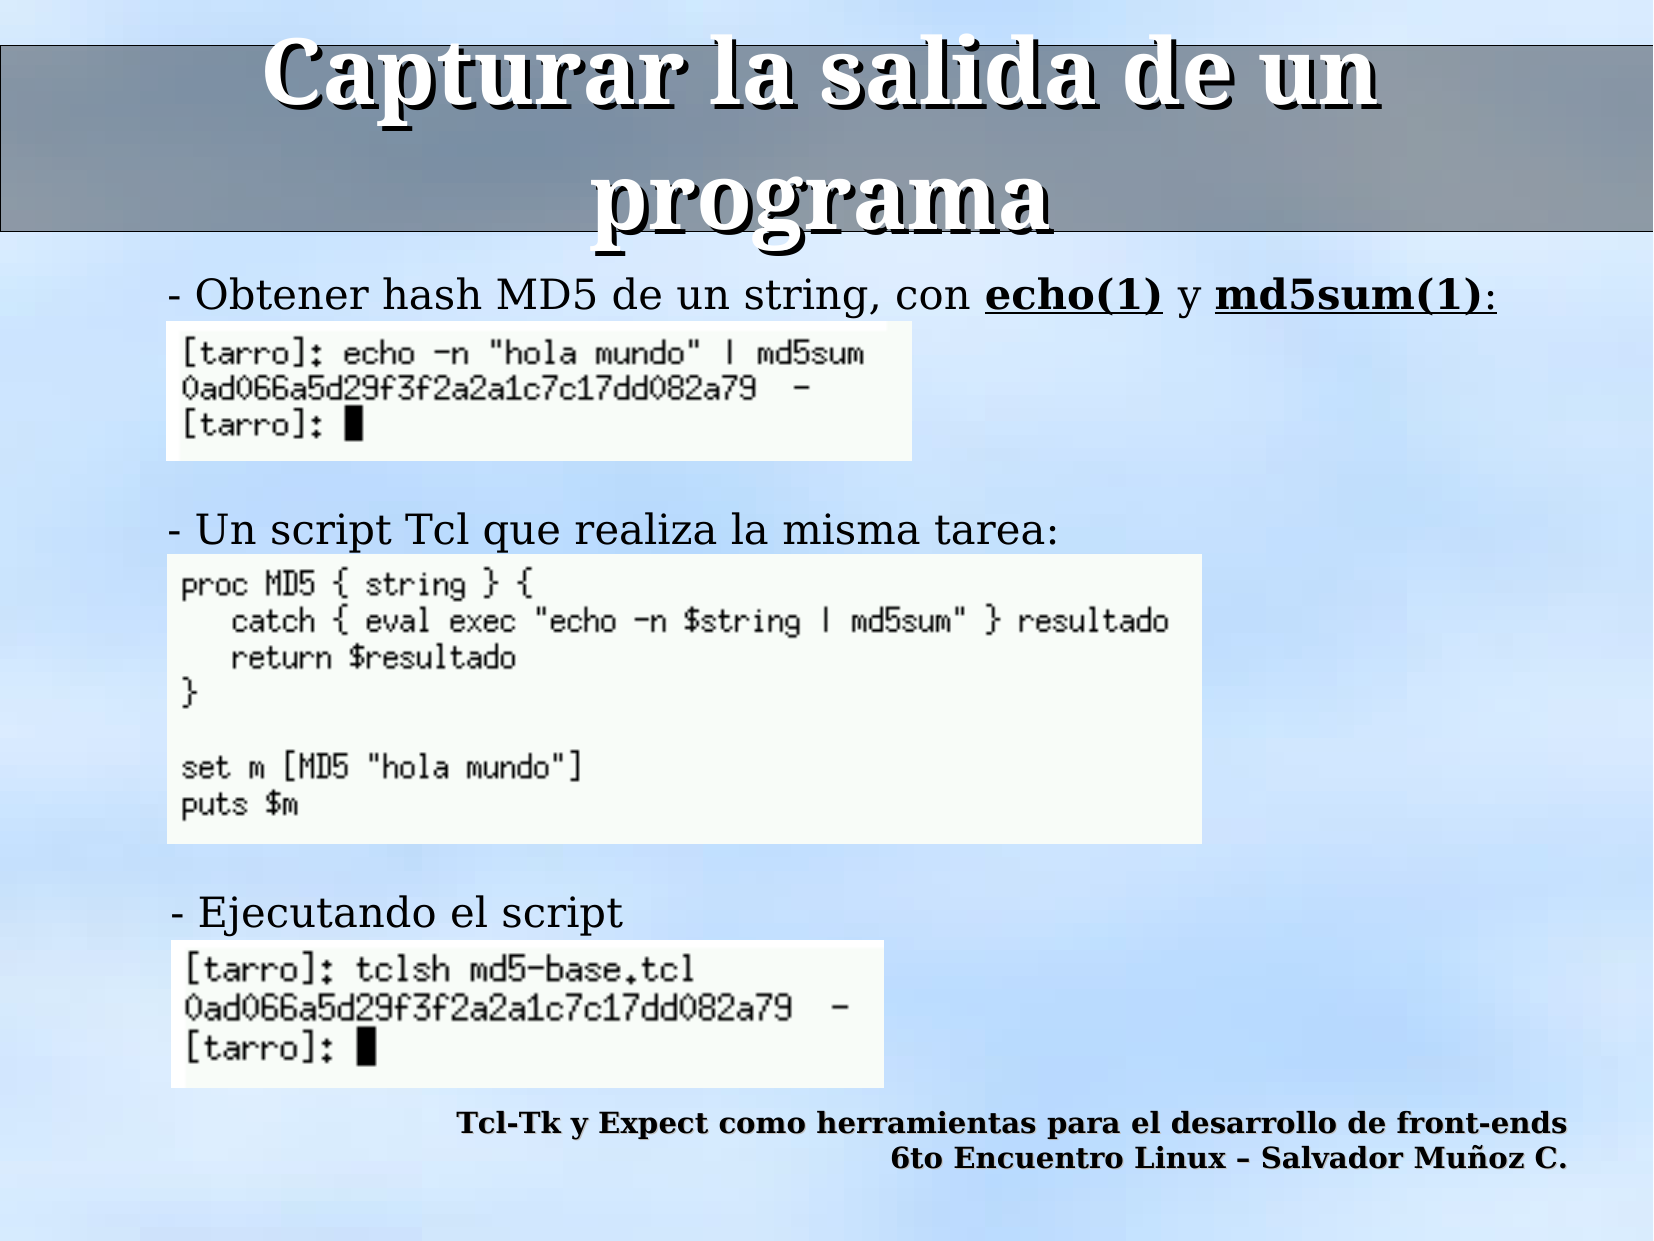

# Capturar la salida de un programa
- Obtener hash MD5 de un string, con echo(1) y md5sum(1):
- Un script Tcl que realiza la misma tarea:
- Ejecutando el script
Tcl-Tk y Expect como herramientas para el desarrollo de front-ends
6to Encuentro Linux – Salvador Muñoz C.